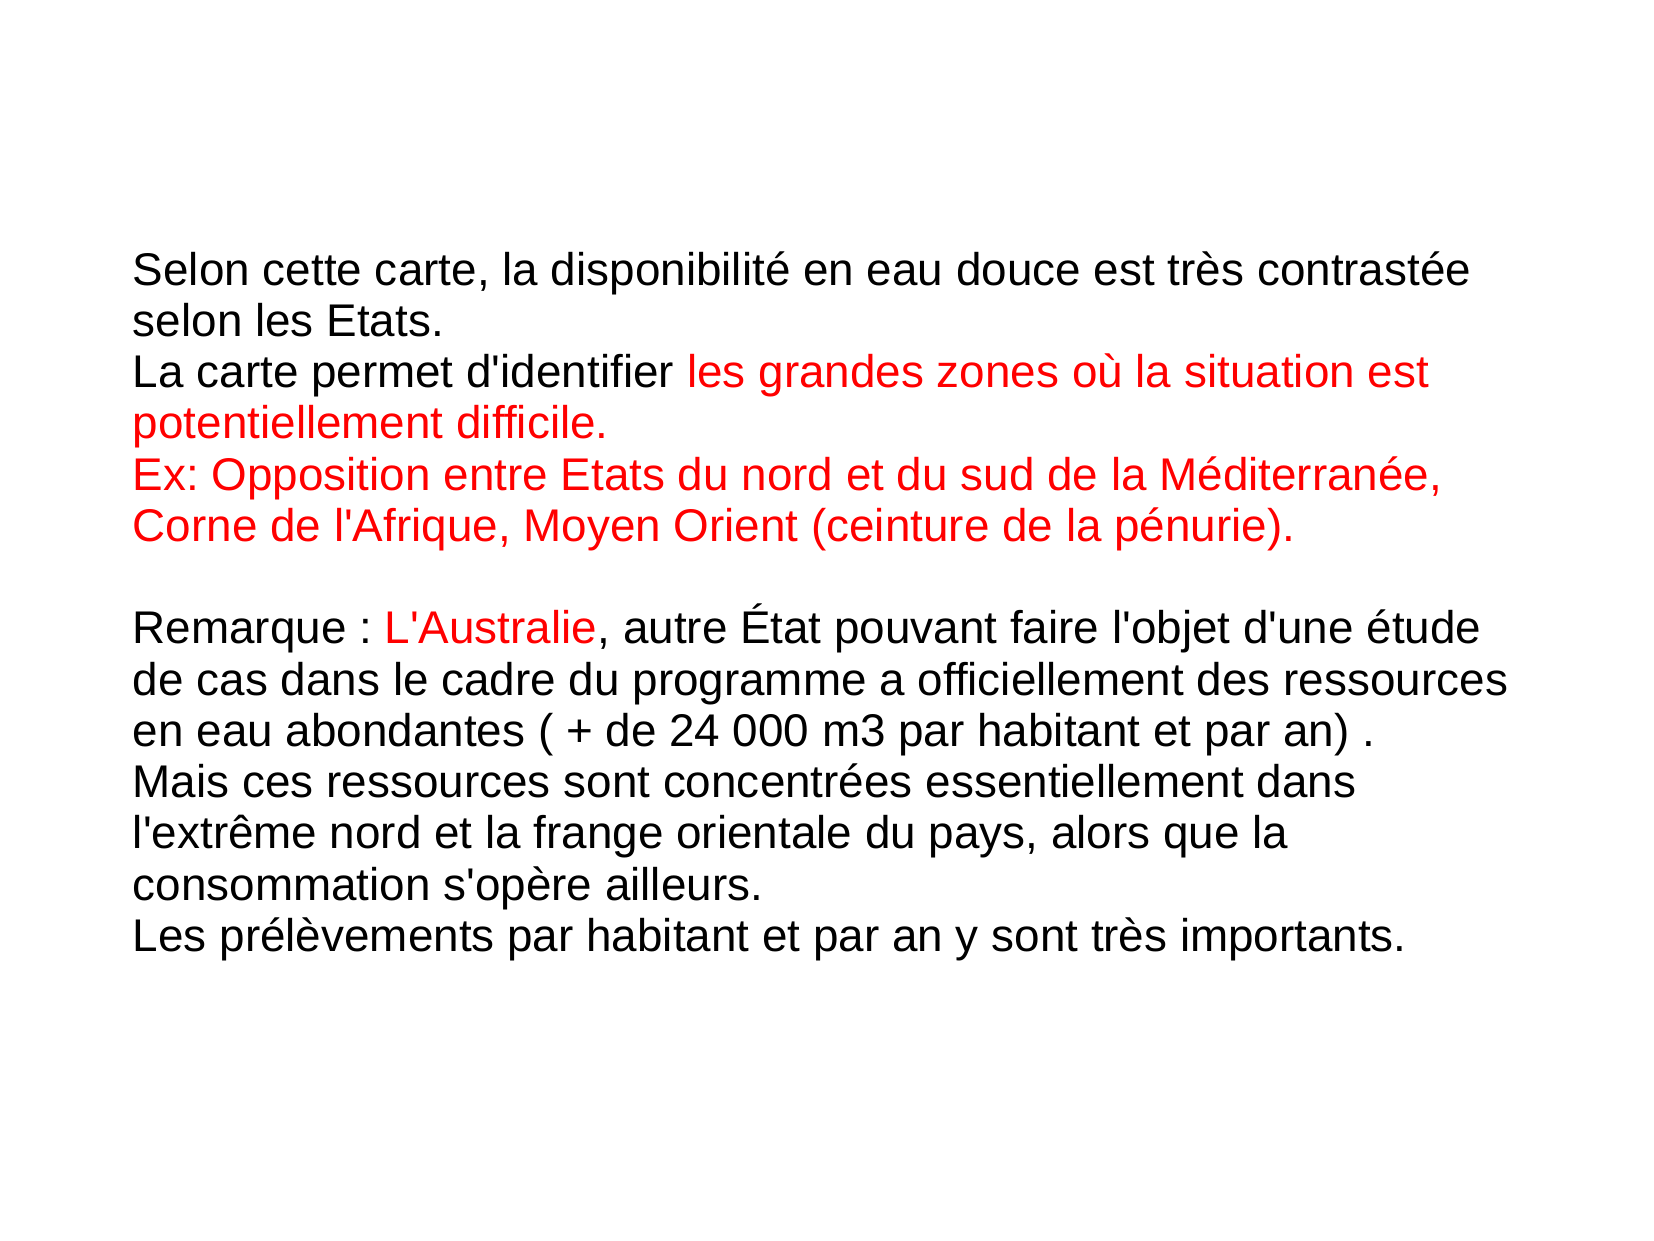

Selon cette carte, la disponibilité en eau douce est très contrastée selon les Etats.
La carte permet d'identifier les grandes zones où la situation est potentiellement difficile.
Ex: Opposition entre Etats du nord et du sud de la Méditerranée, Corne de l'Afrique, Moyen Orient (ceinture de la pénurie).
Remarque : L'Australie, autre État pouvant faire l'objet d'une étude de cas dans le cadre du programme a officiellement des ressources en eau abondantes ( + de 24 000 m3 par habitant et par an) .
Mais ces ressources sont concentrées essentiellement dans l'extrême nord et la frange orientale du pays, alors que la consommation s'opère ailleurs.
Les prélèvements par habitant et par an y sont très importants.